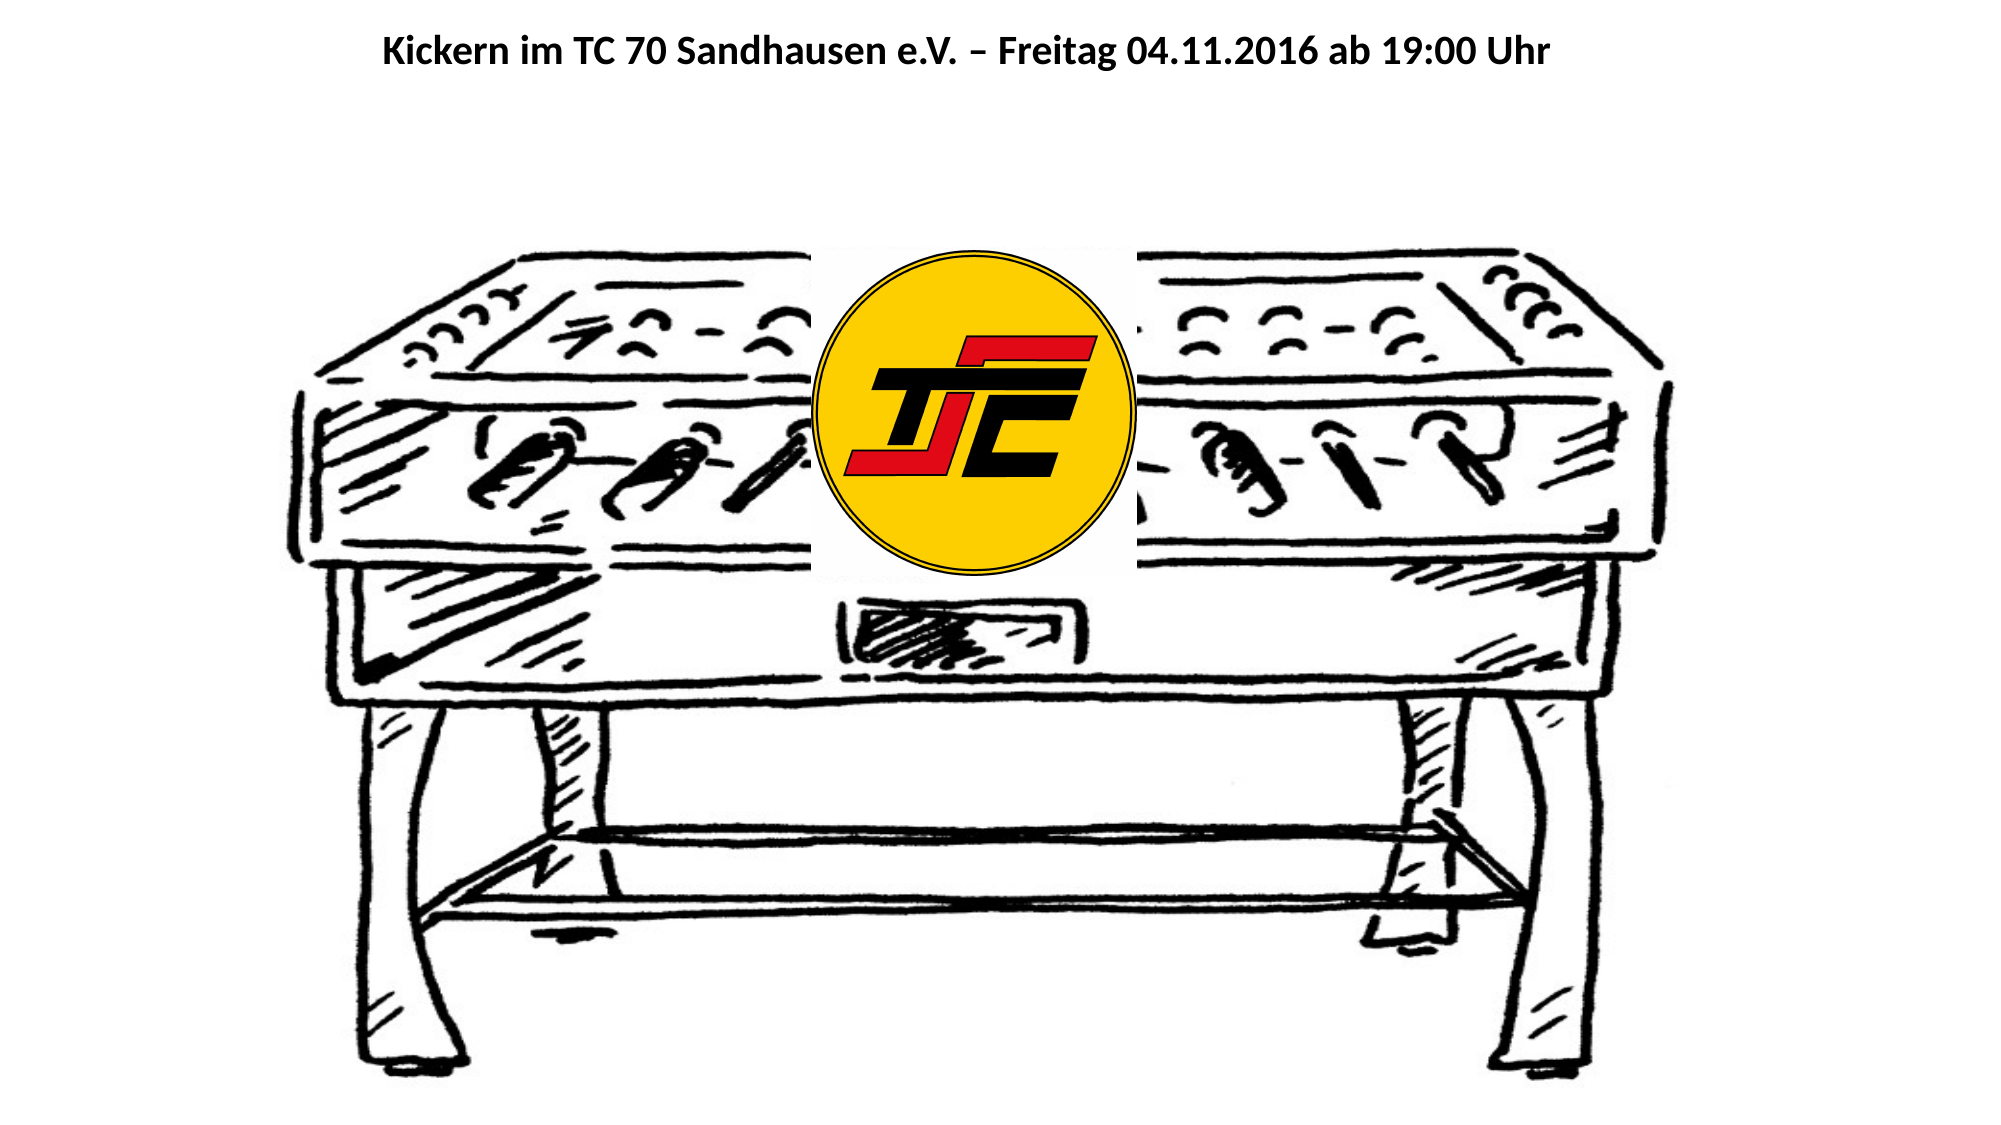

Kickern im TC 70 Sandhausen e.V. – Freitag 04.11.2016 ab 19:00 Uhr
#